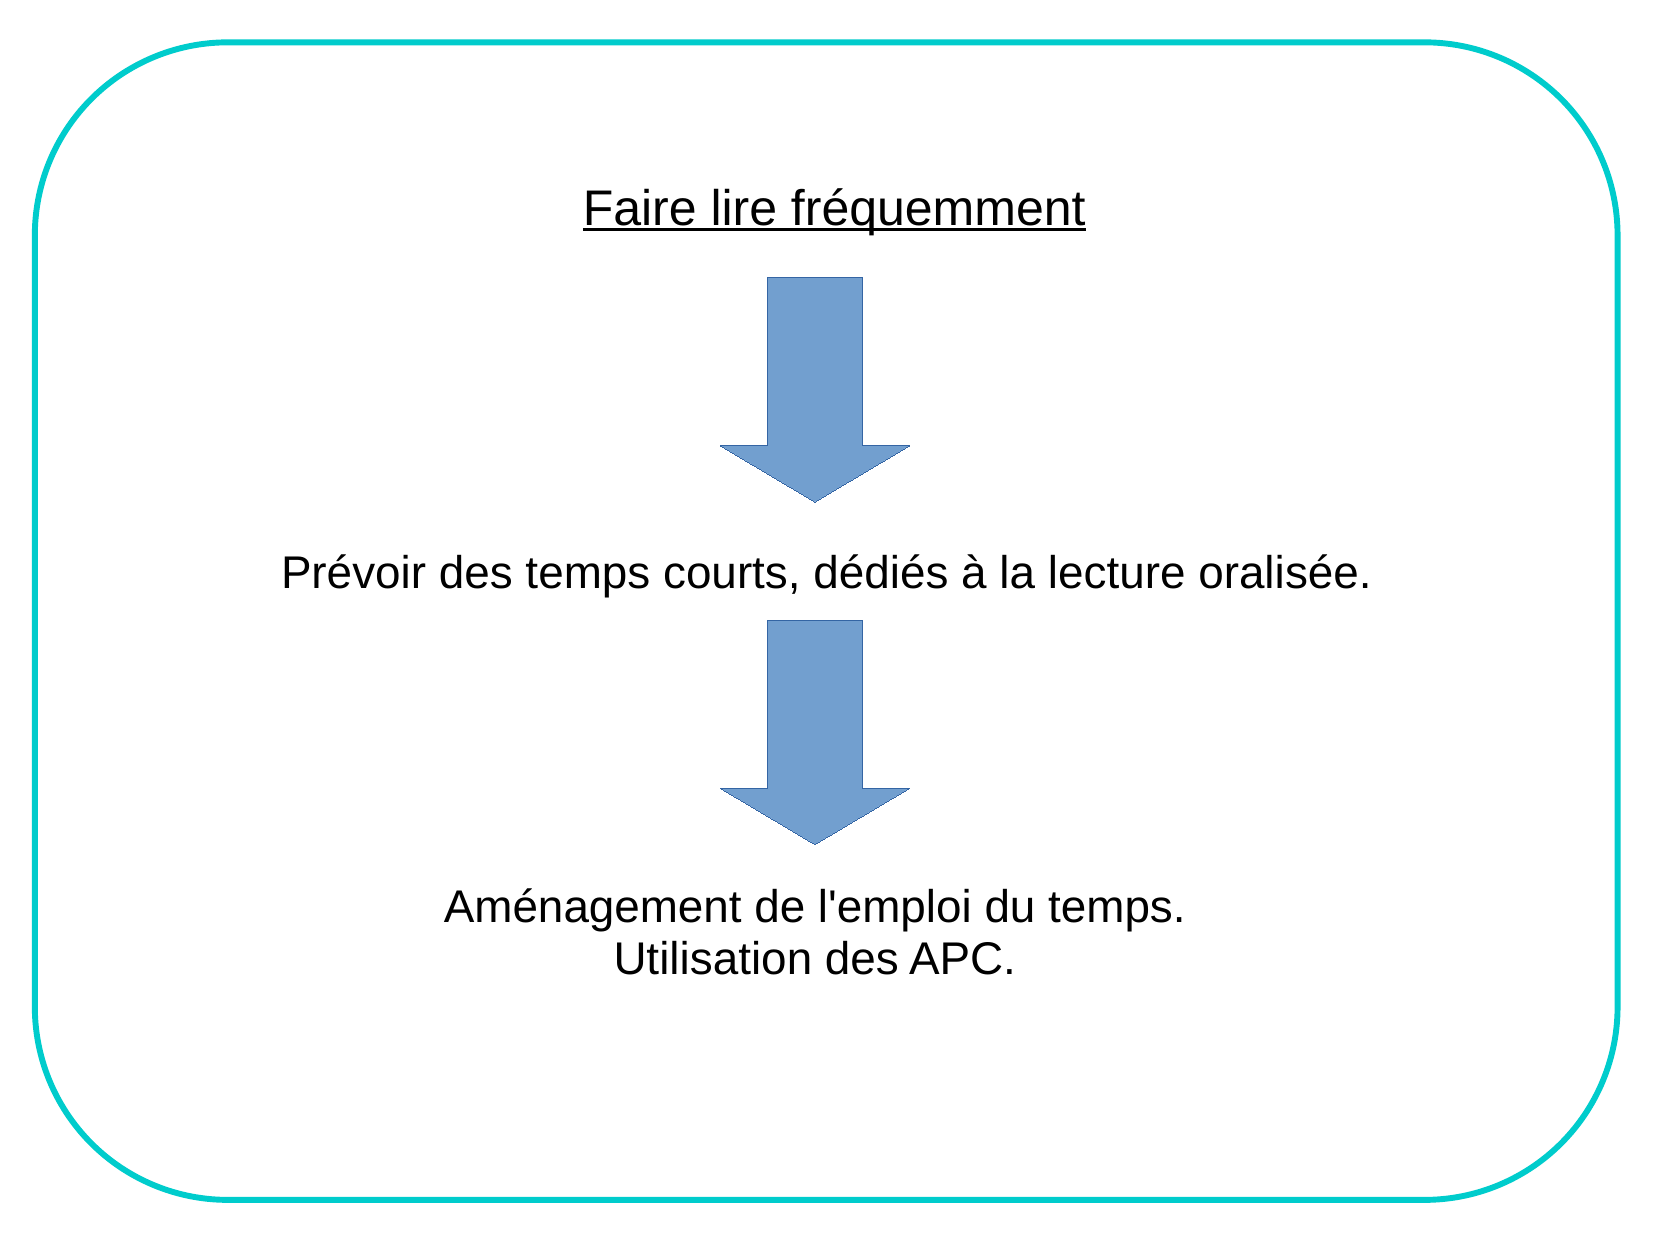

Faire lire fréquemment
Prévoir des temps courts, dédiés à la lecture oralisée.
Aménagement de l'emploi du temps.
Utilisation des APC.